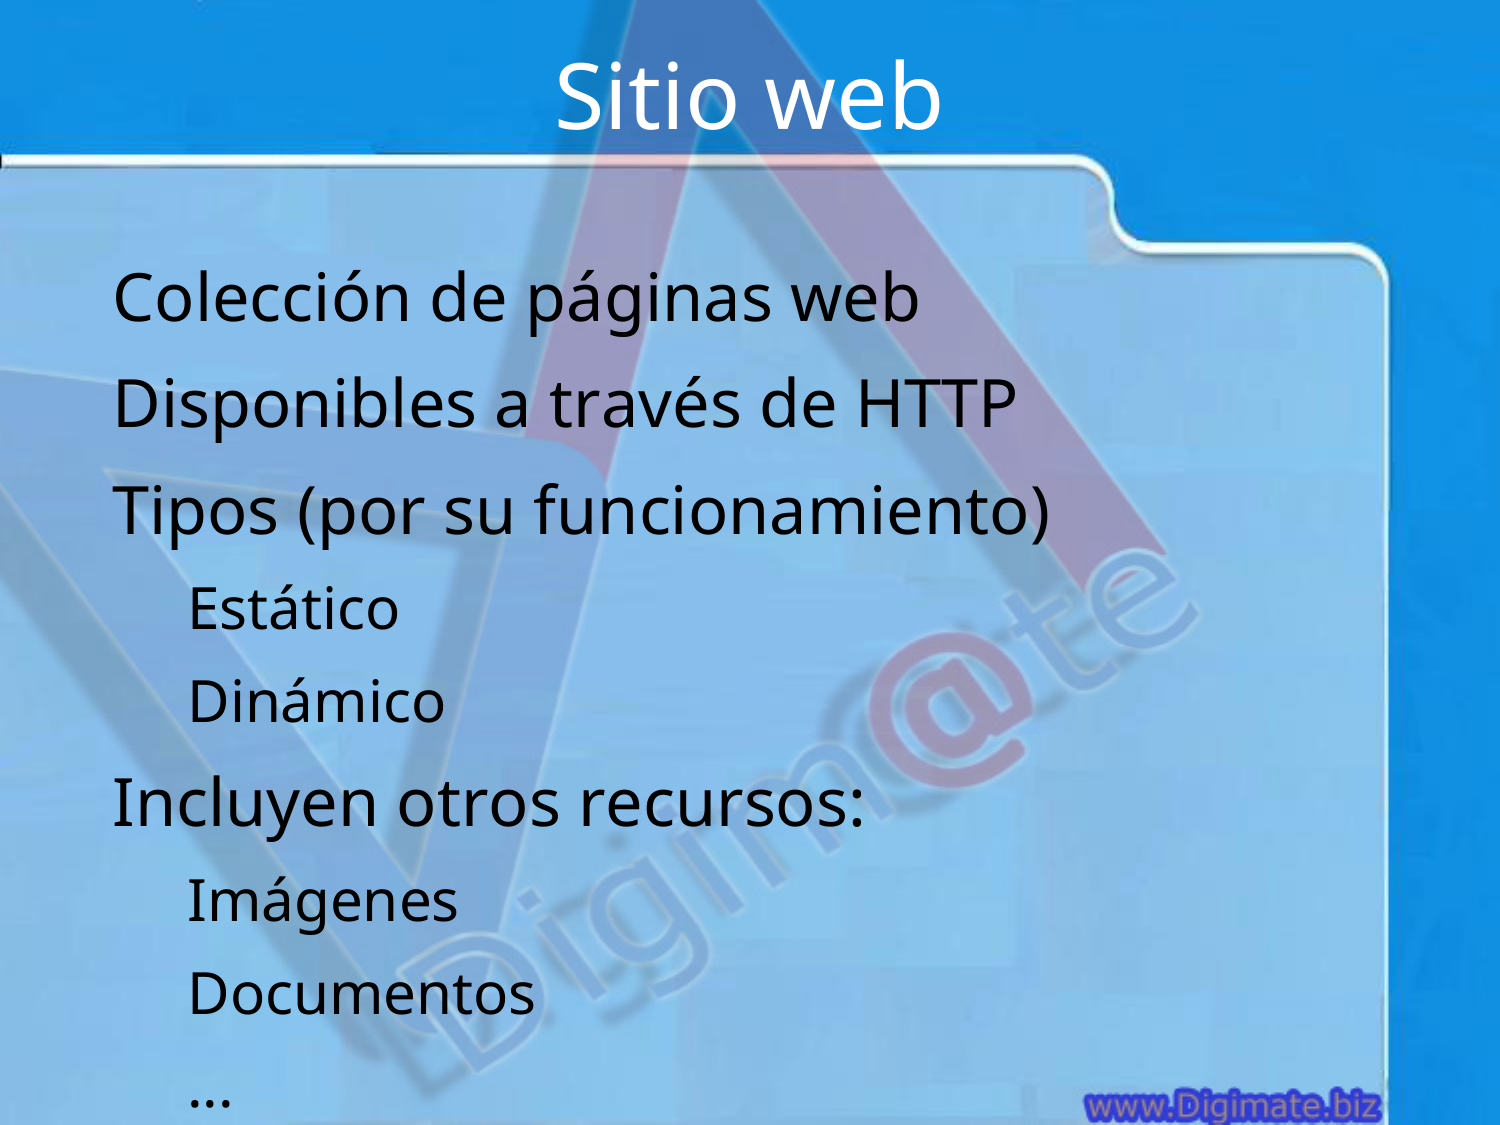

# Sitio web
Colección de páginas web
Disponibles a través de HTTP
Tipos (por su funcionamiento)
Estático
Dinámico
Incluyen otros recursos:
Imágenes
Documentos
...